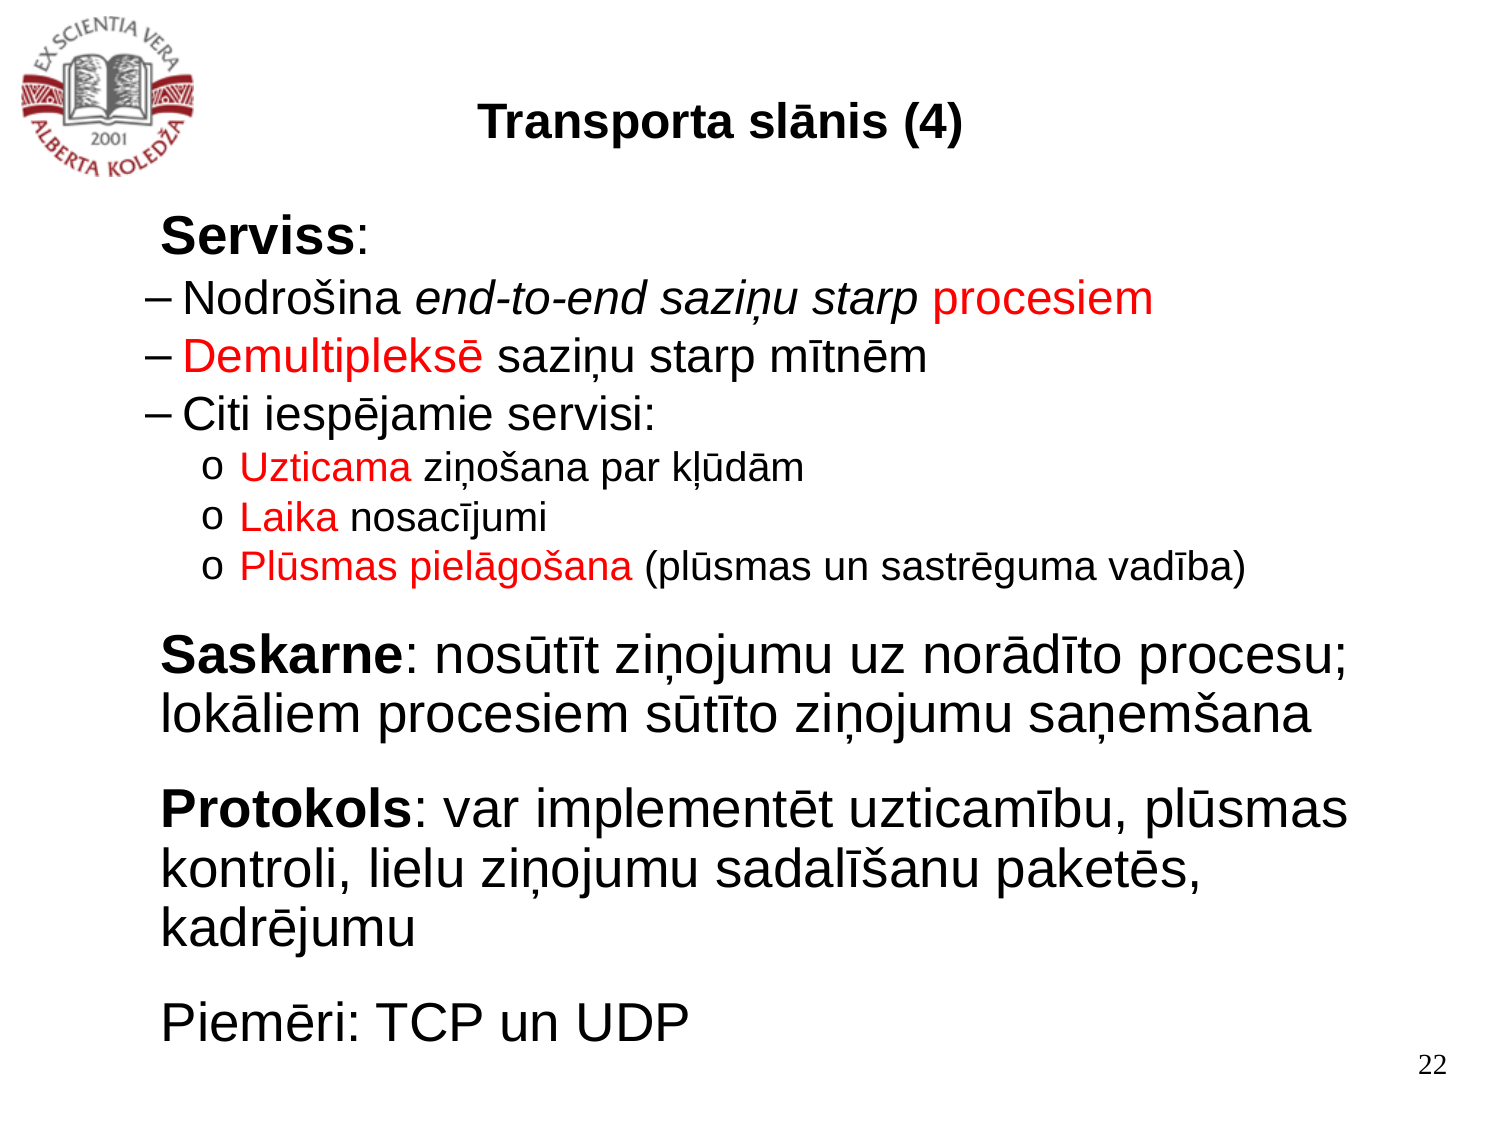

# Transporta slānis (4)
Serviss:
Nodrošina end-to-end saziņu starp procesiem
Demultipleksē saziņu starp mītnēm
Citi iespējamie servisi:
Uzticama ziņošana par kļūdām
Laika nosacījumi
Plūsmas pielāgošana (plūsmas un sastrēguma vadība)
Saskarne: nosūtīt ziņojumu uz norādīto procesu; lokāliem procesiem sūtīto ziņojumu saņemšana
Protokols: var implementēt uzticamību, plūsmas kontroli, lielu ziņojumu sadalīšanu paketēs, kadrējumu
Piemēri: TCP un UDP